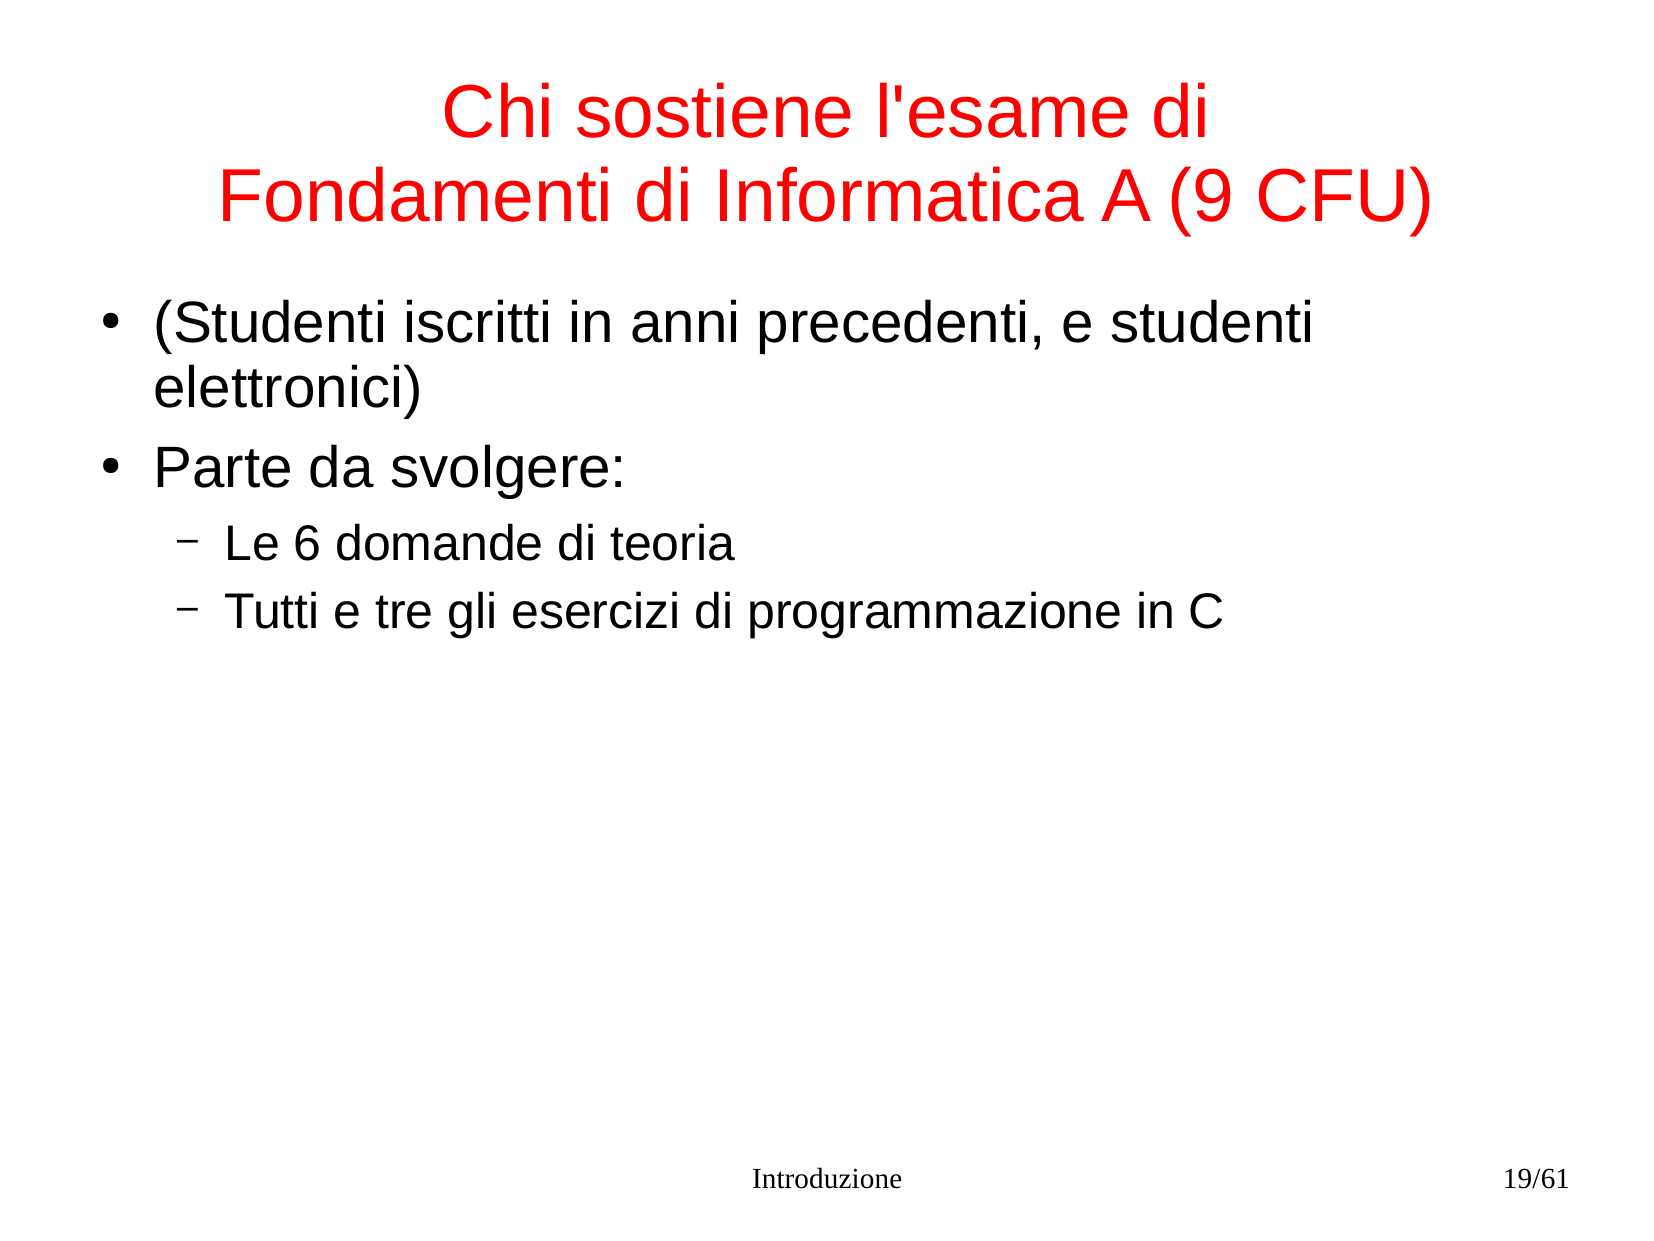

# Chi sostiene l'esame di Fondamenti di Informatica A (9 CFU)
(Studenti iscritti in anni precedenti, e studenti elettronici)
Parte da svolgere:
Le 6 domande di teoria
Tutti e tre gli esercizi di programmazione in C
Introduzione
19